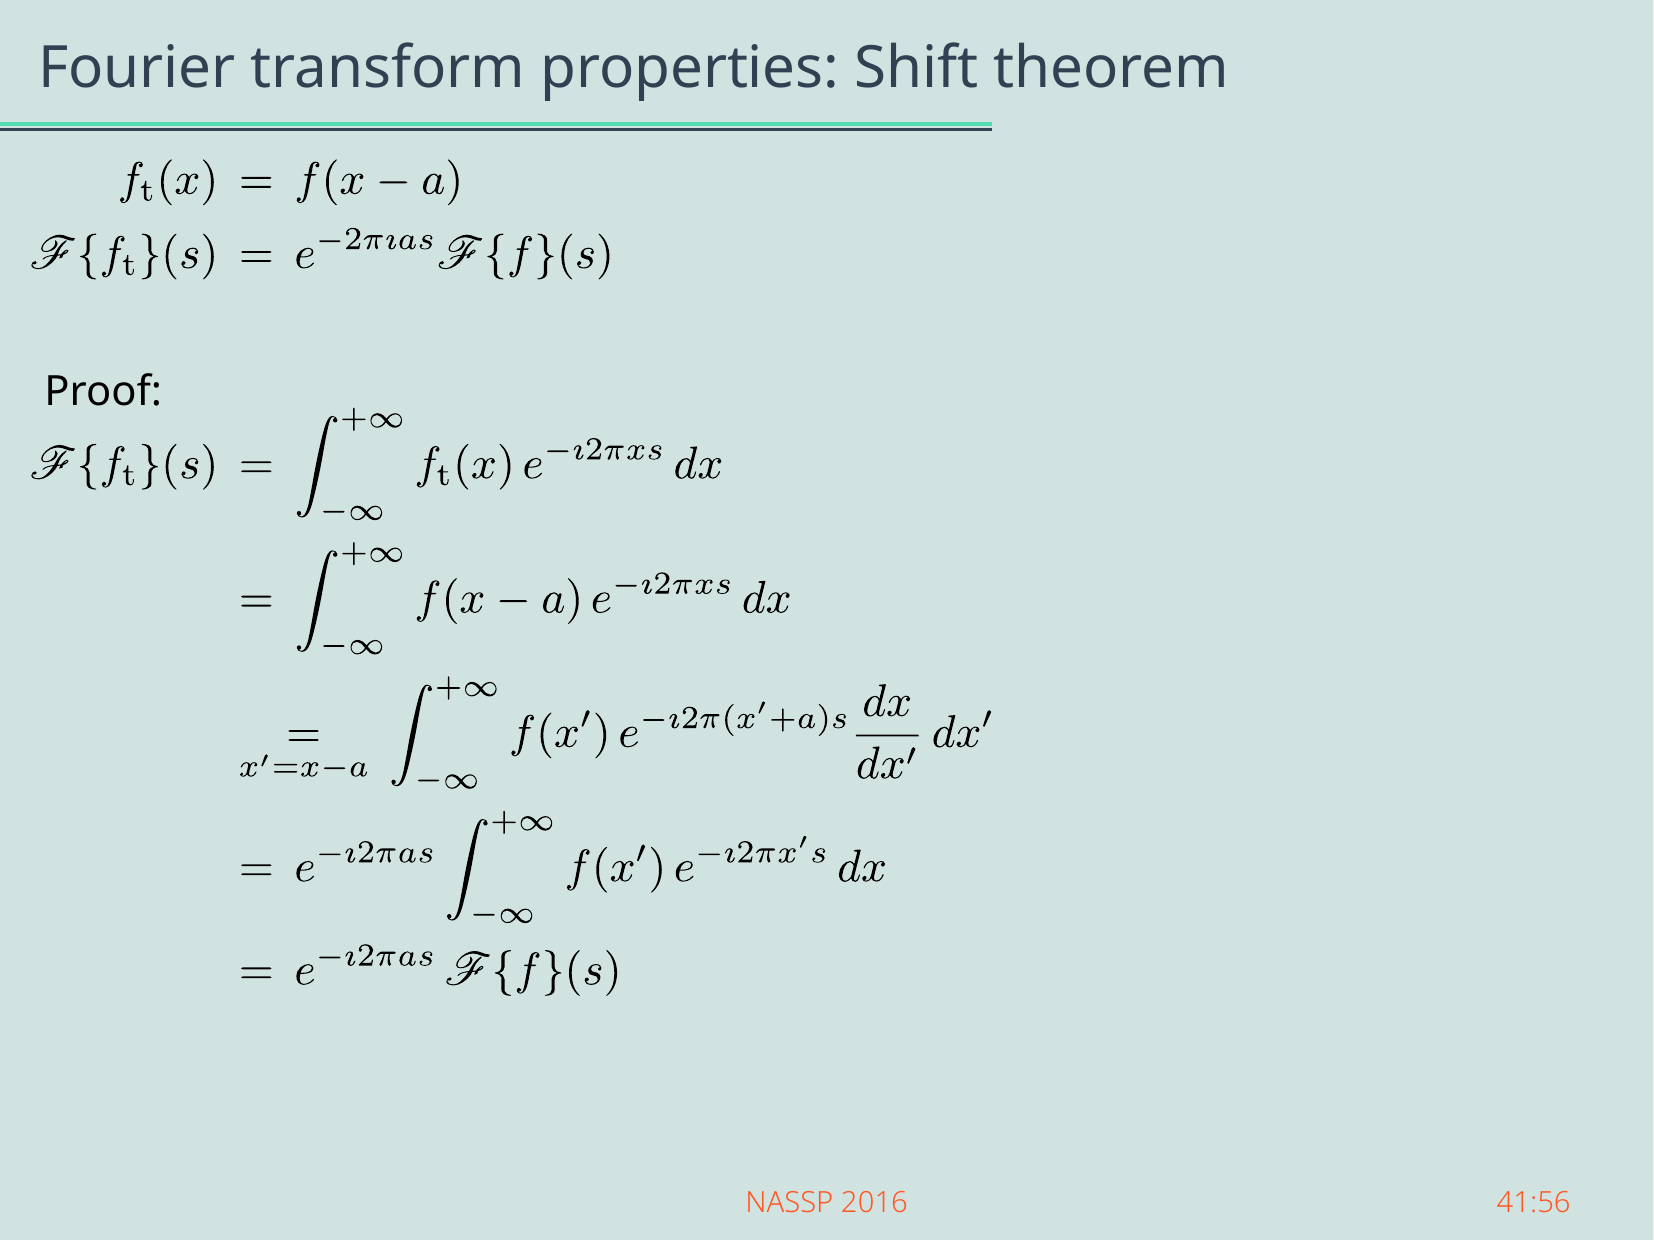

Fourier transform properties: Shift theorem
Proof:
NASSP 2016
41